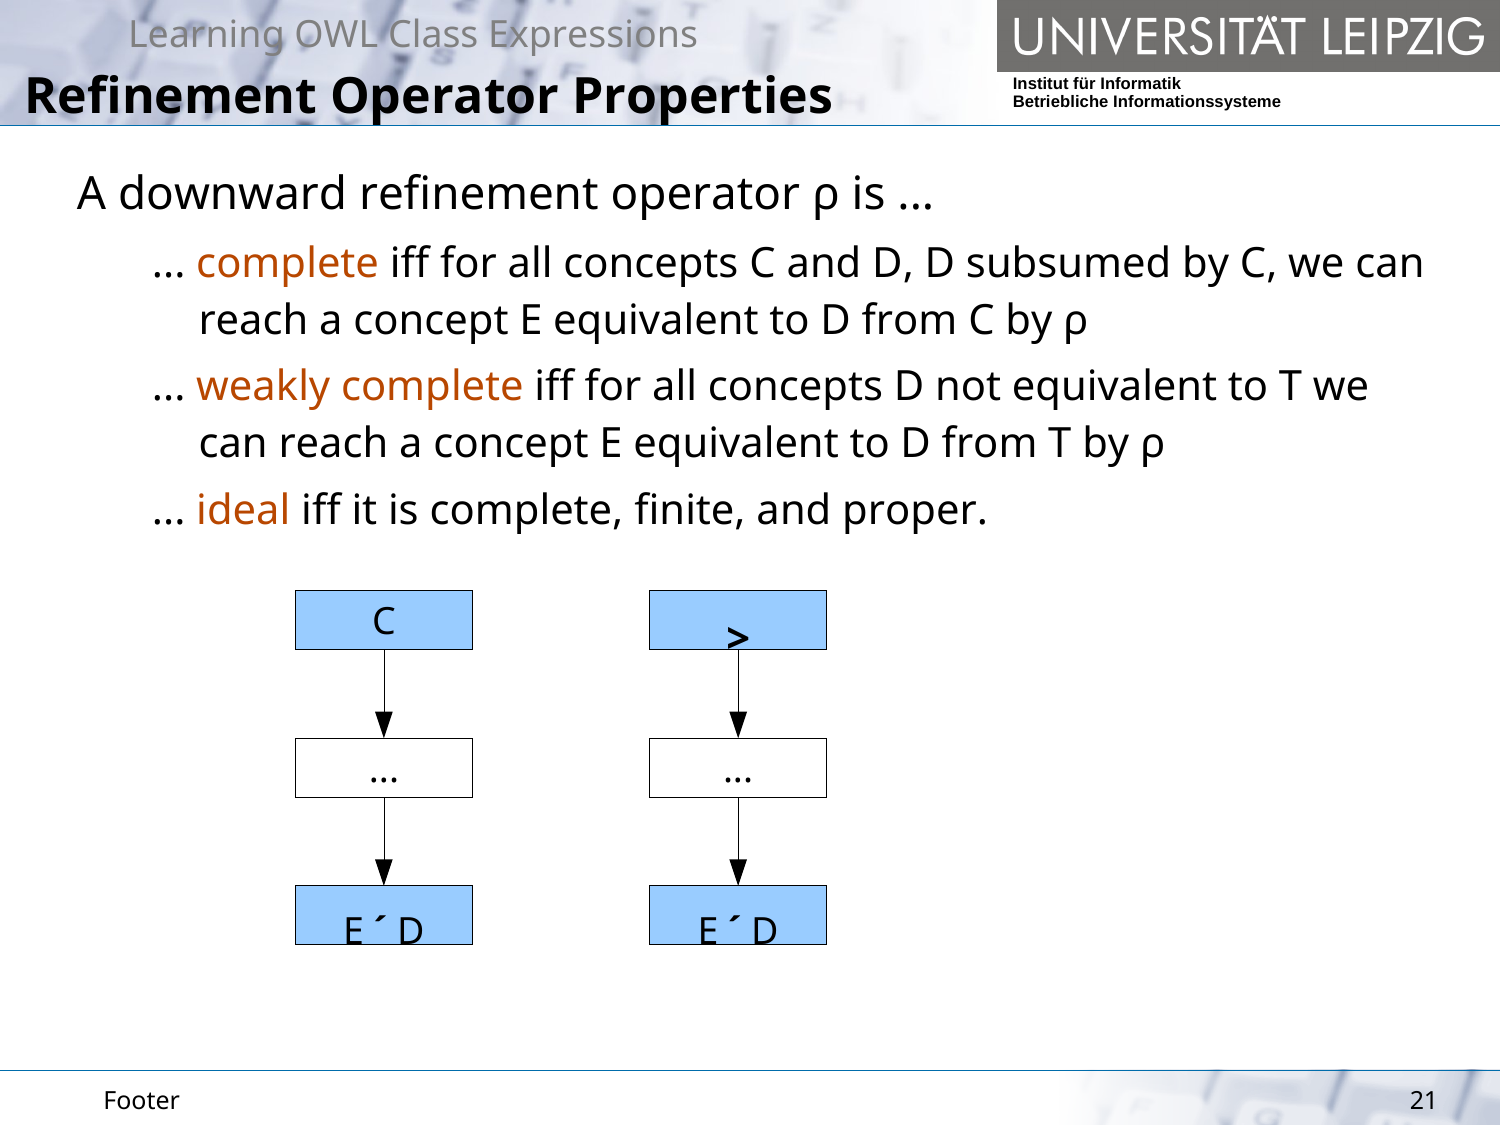

# Refinement Operator Properties
A downward refinement operator ρ is ...
... complete iff for all concepts C and D, D subsumed by C, we can reach a concept E equivalent to D from C by ρ
... weakly complete iff for all concepts D not equivalent to Τ we can reach a concept E equivalent to D from Τ by ρ
... ideal iff it is complete, finite, and proper.
C
...
E ´ D
>
...
E ´ D
Footer
21